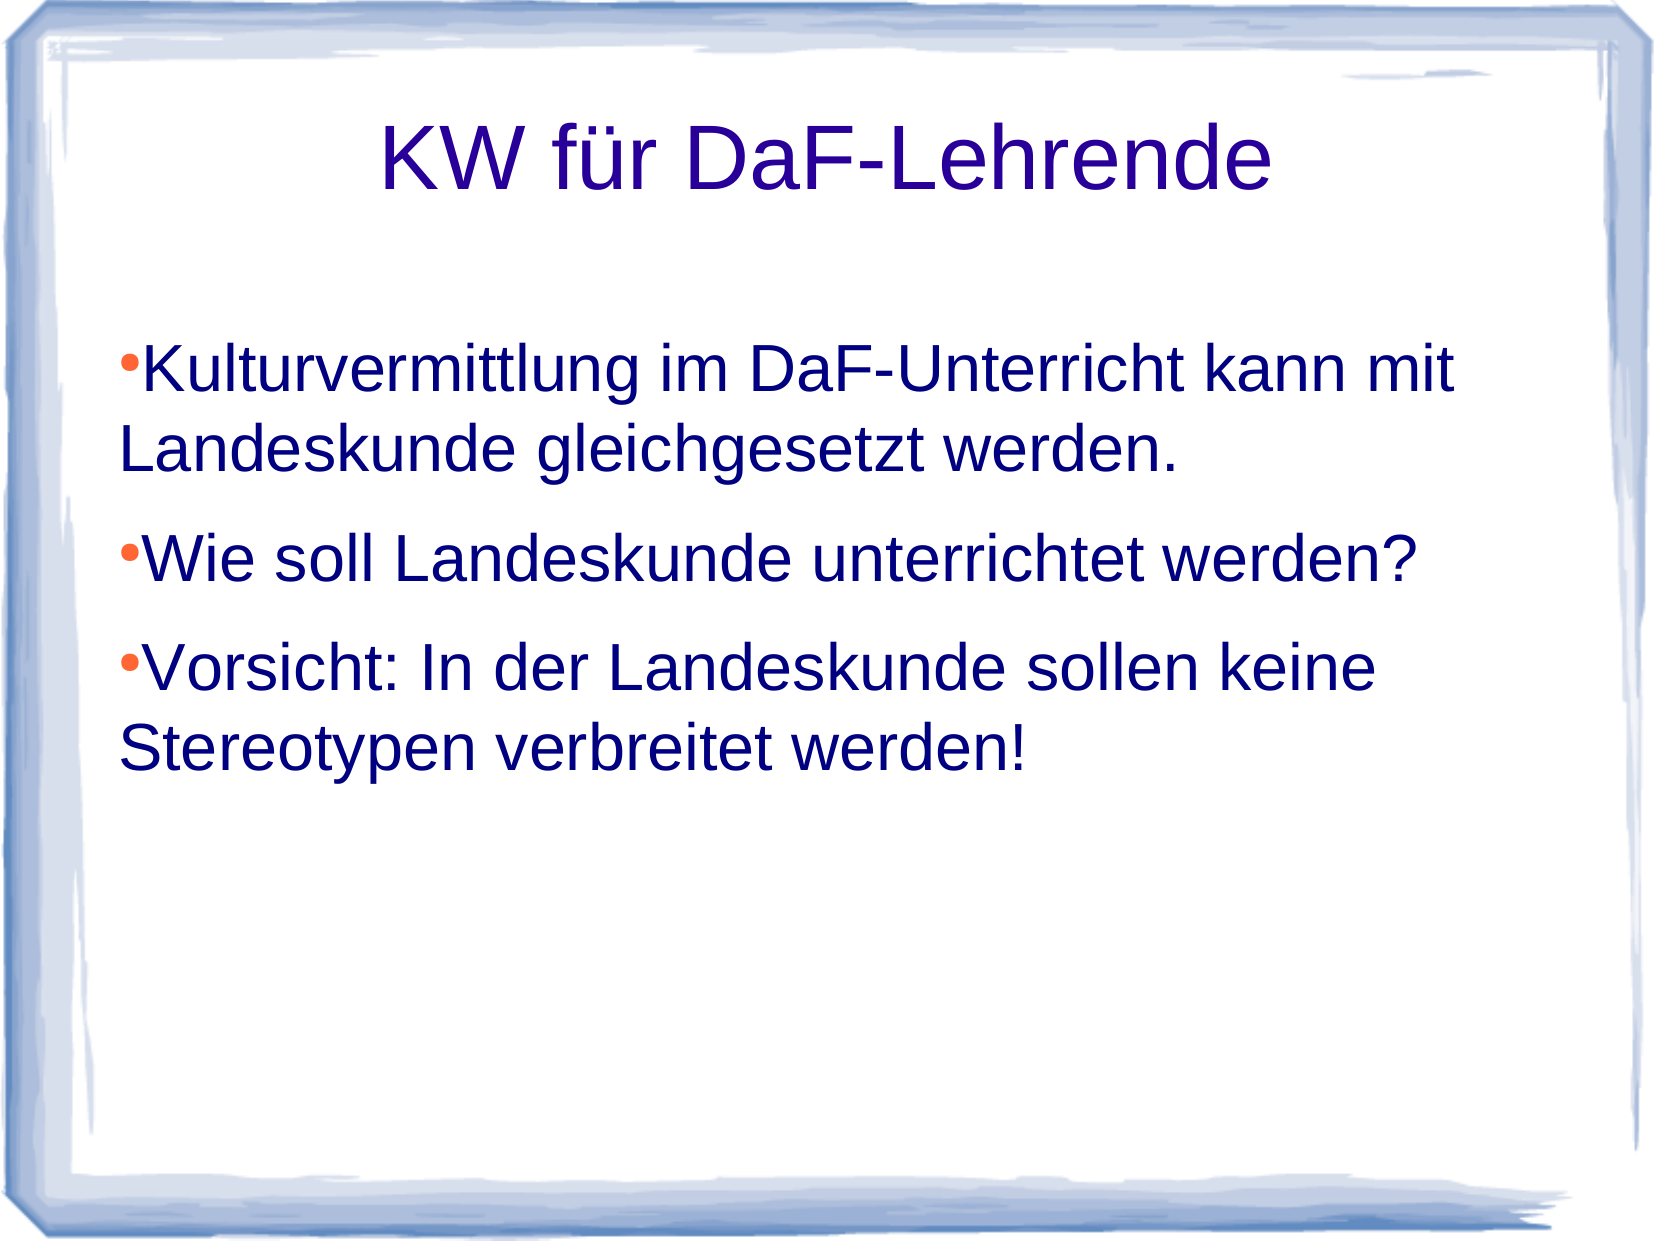

# KW für DaF-Lehrende
Kulturvermittlung im DaF-Unterricht kann mit Landeskunde gleichgesetzt werden.
Wie soll Landeskunde unterrichtet werden?
Vorsicht: In der Landeskunde sollen keine Stereotypen verbreitet werden!